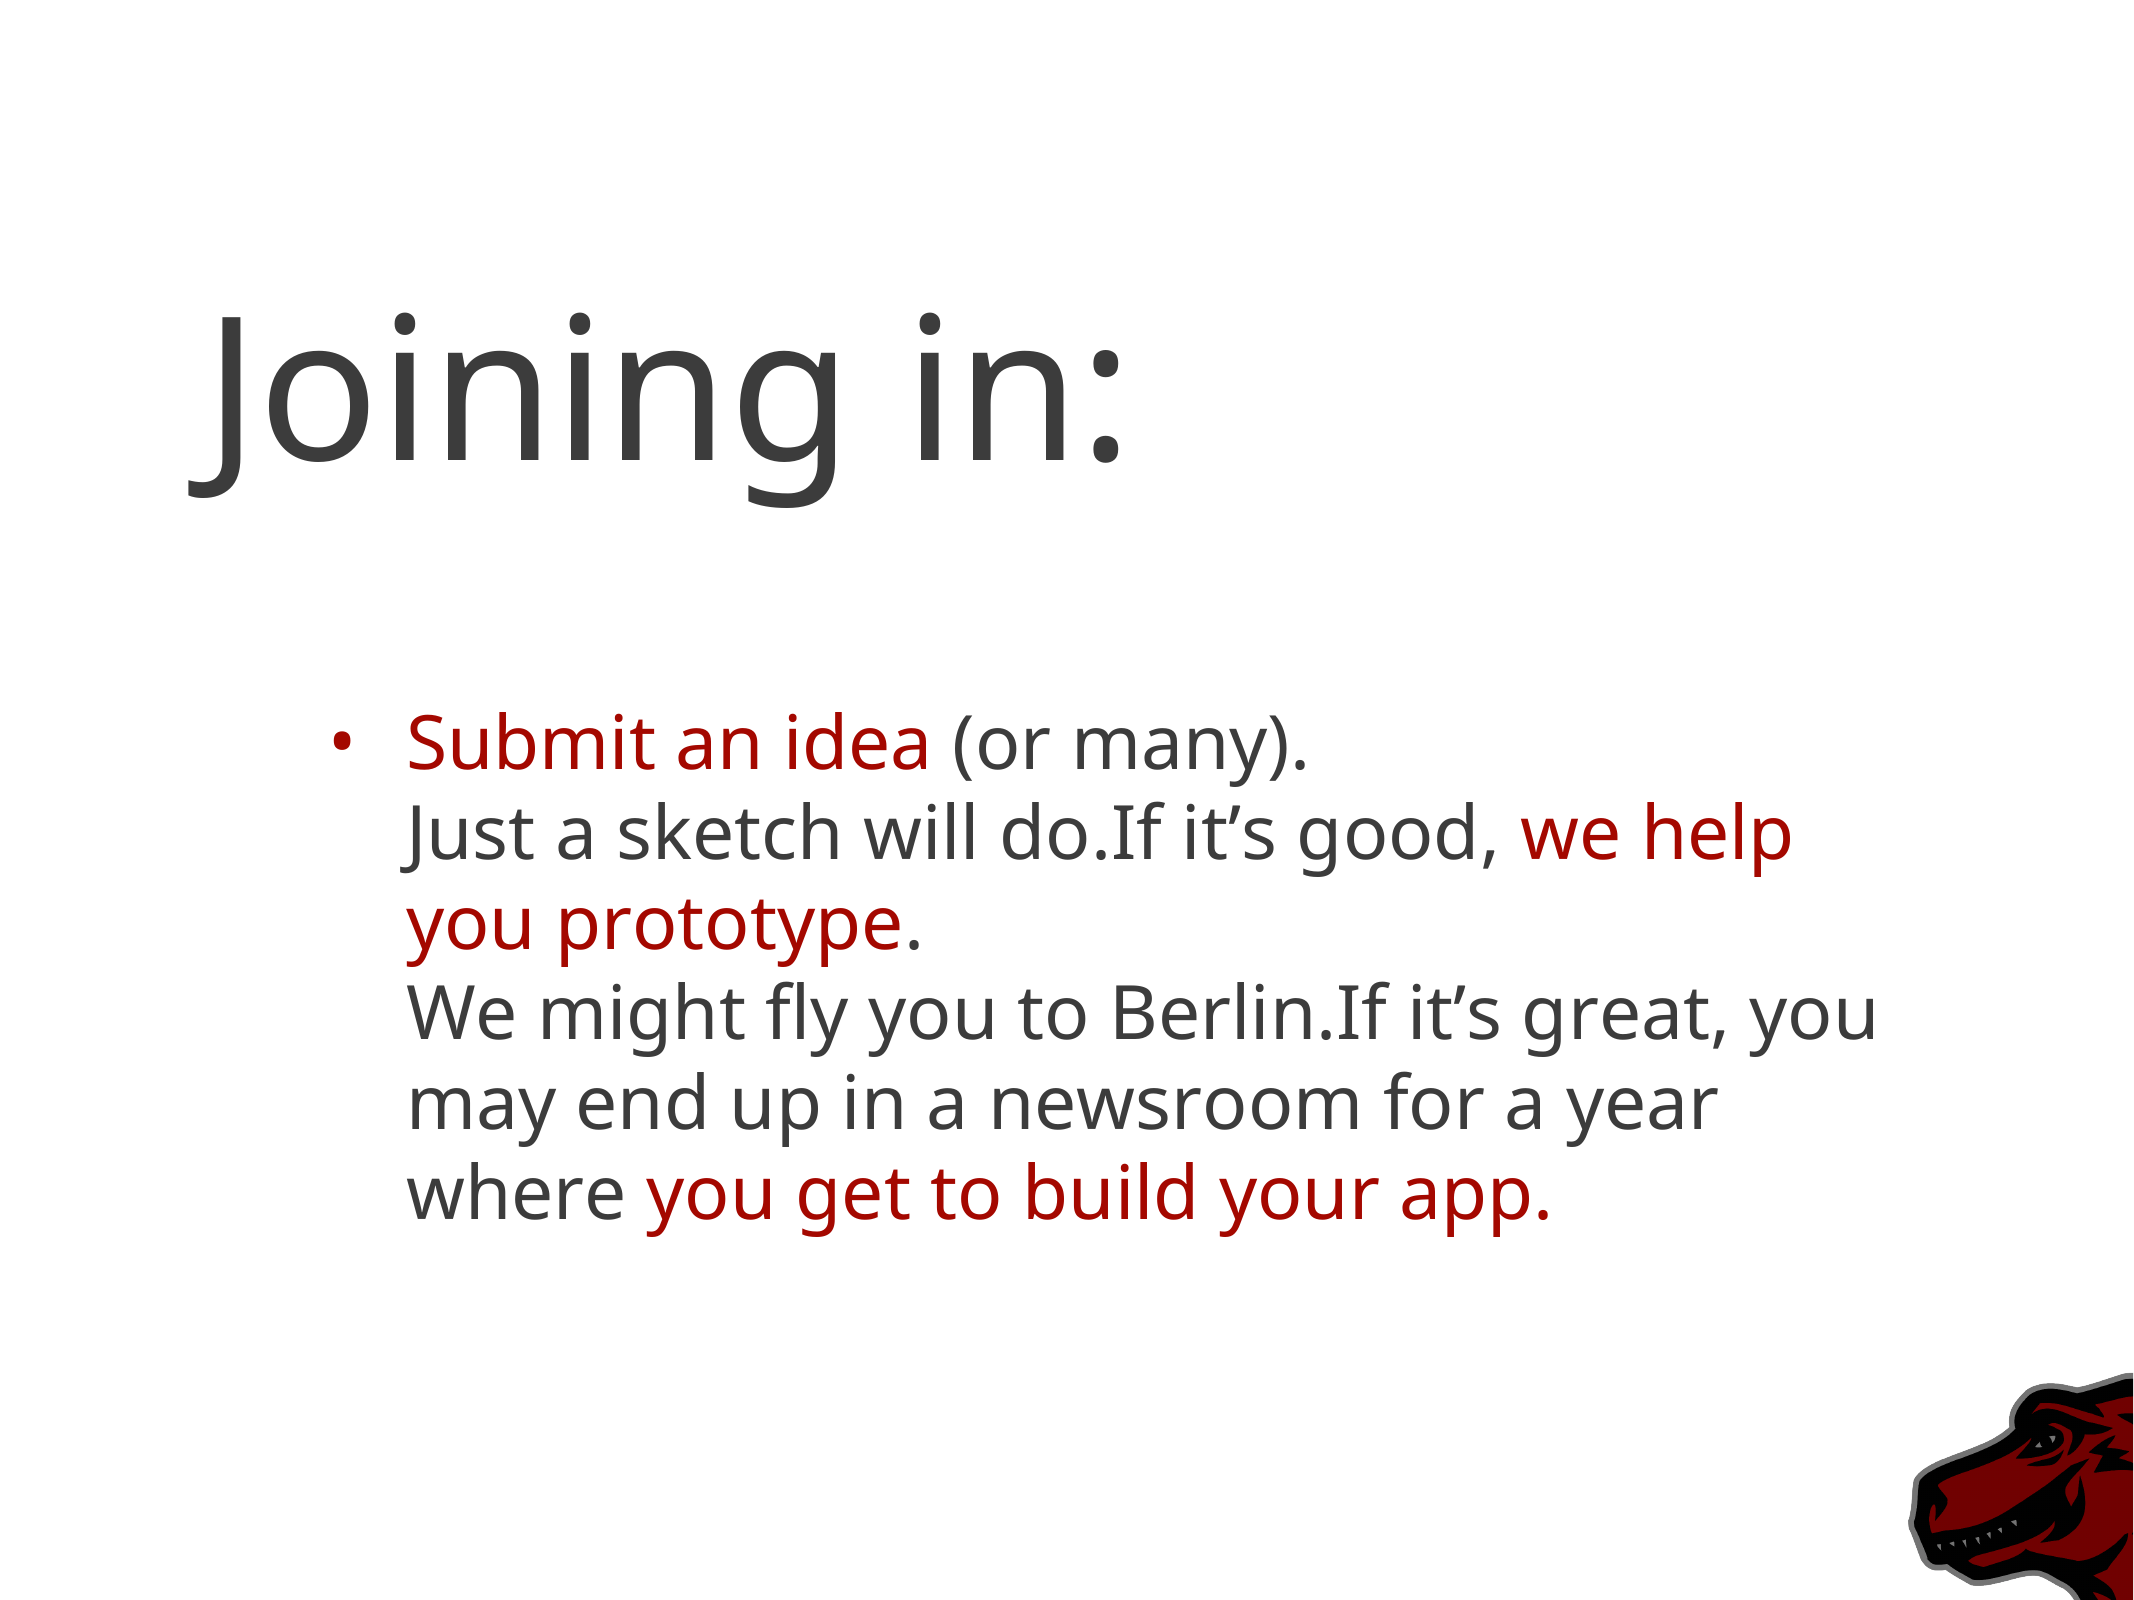

Joining in:
Submit an idea (or many).
Just a sketch will do.If it’s good, we help you prototype.
We might fly you to Berlin.If it’s great, you may end up in a newsroom for a year where you get to build your app.